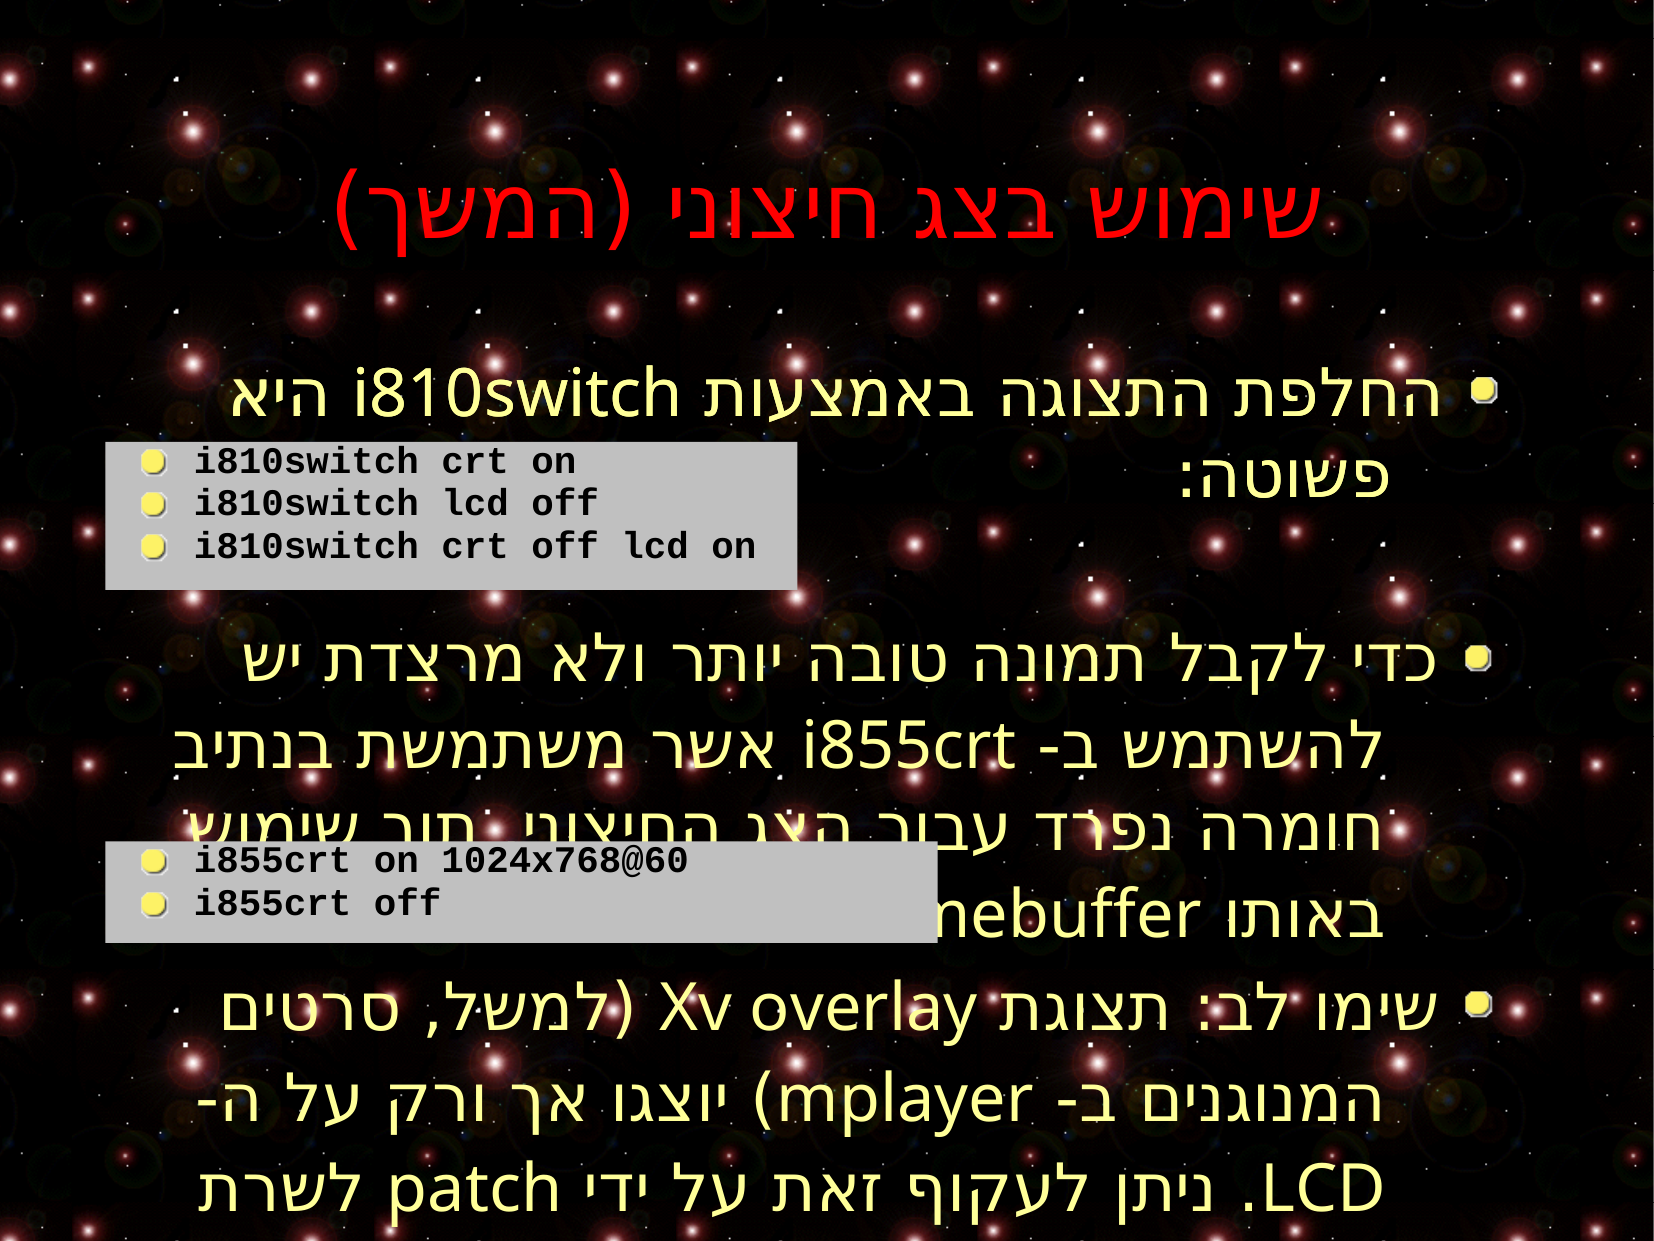

# שימוש בצג חיצוני (המשך)
החלפת התצוגה באמצעות i810switch היא פשוטה:
החלפת התצוגה באמצעות i810switch היא פשוטה:
i810switch crt on
i810switch lcd off
i810switch crt off lcd on
כדי לקבל תמונה טובה יותר ולא מרצדת יש להשתמש ב- i855crt אשר משתמשת בנתיב חומרה נפרד עבור הצג החיצוני, תוך שימוש באותו framebuffer:
i855crt on 1024x768@60
i855crt off
שימו לב: תצוגת Xv overlay (למשל, סרטים המנוגנים ב- mplayer) יוצגו אך ורק על ה- LCD. ניתן לעקוף זאת על ידי patch לשרת ה- X.